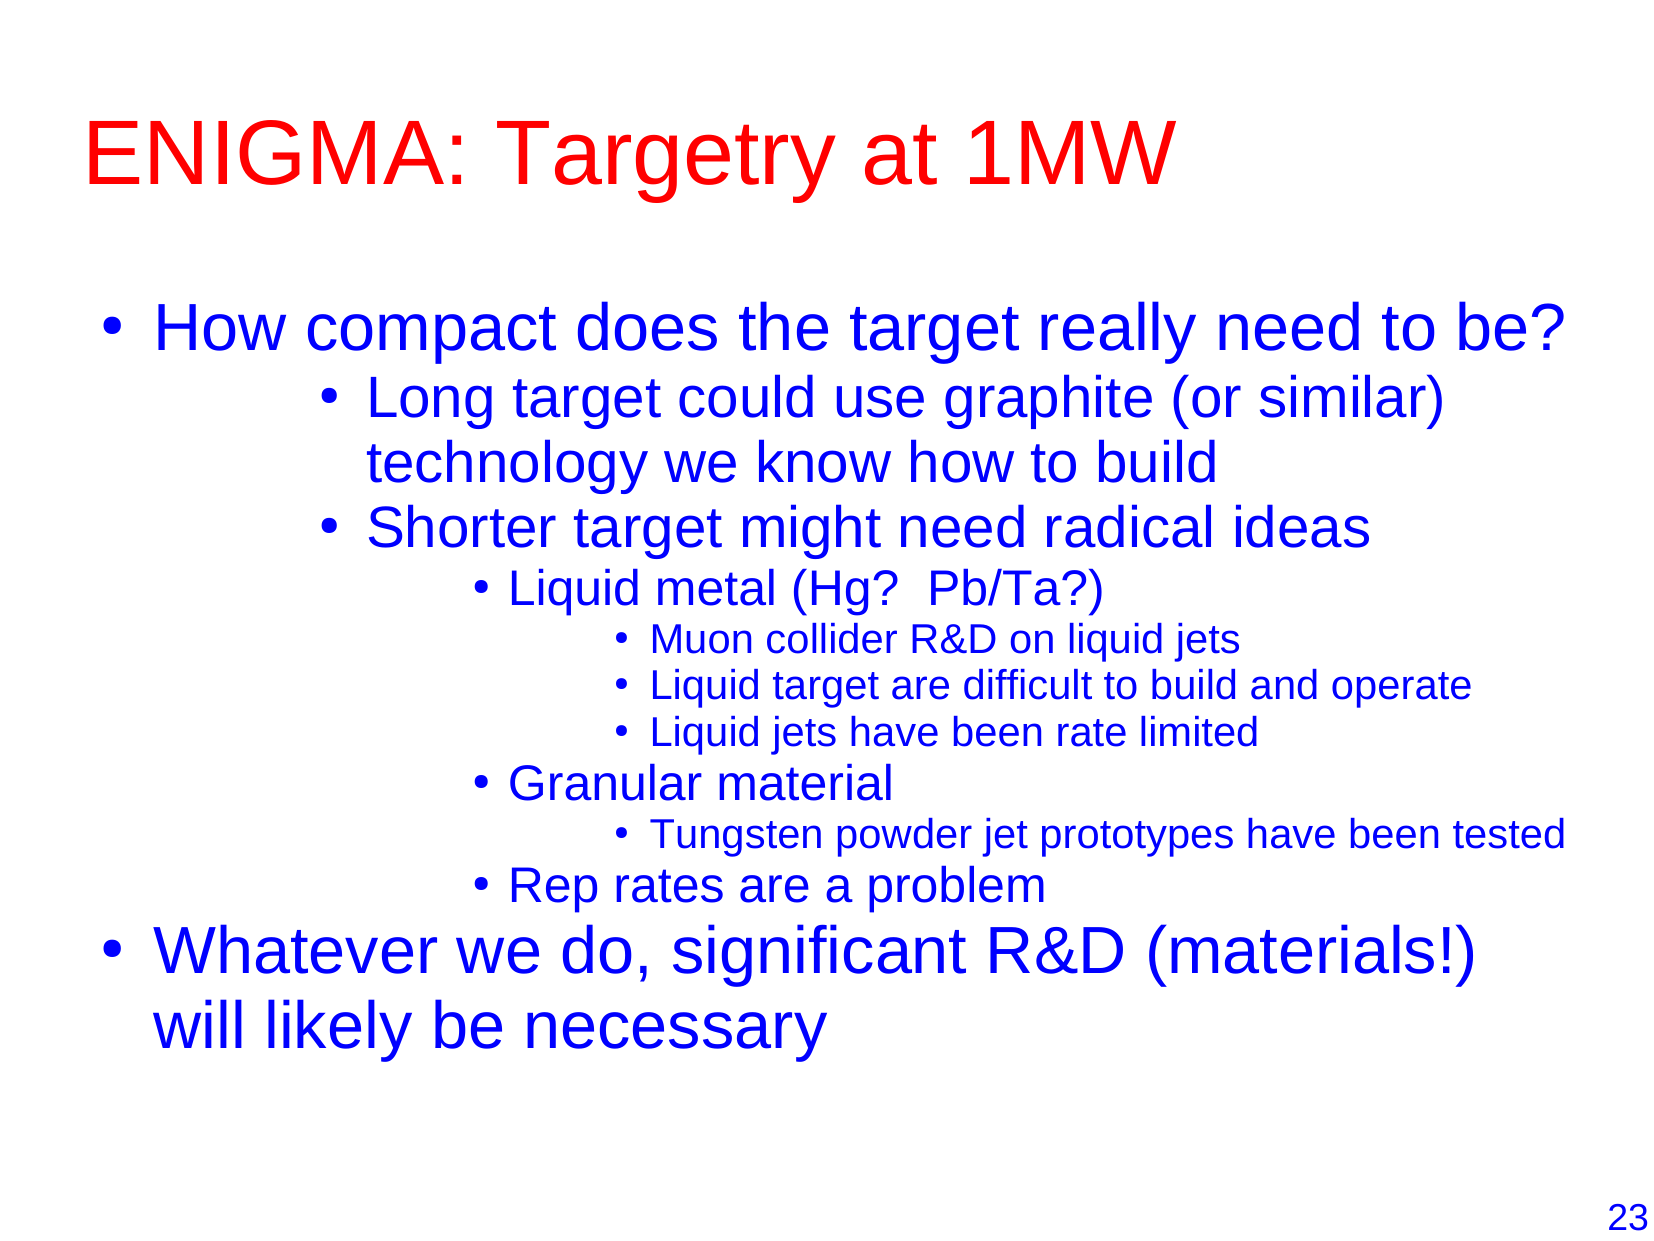

# ENIGMA: Targetry at 1MW
How compact does the target really need to be?
Long target could use graphite (or similar) technology we know how to build
Shorter target might need radical ideas
Liquid metal (Hg? Pb/Ta?)
Muon collider R&D on liquid jets
Liquid target are difficult to build and operate
Liquid jets have been rate limited
Granular material
Tungsten powder jet prototypes have been tested
Rep rates are a problem
Whatever we do, significant R&D (materials!) will likely be necessary